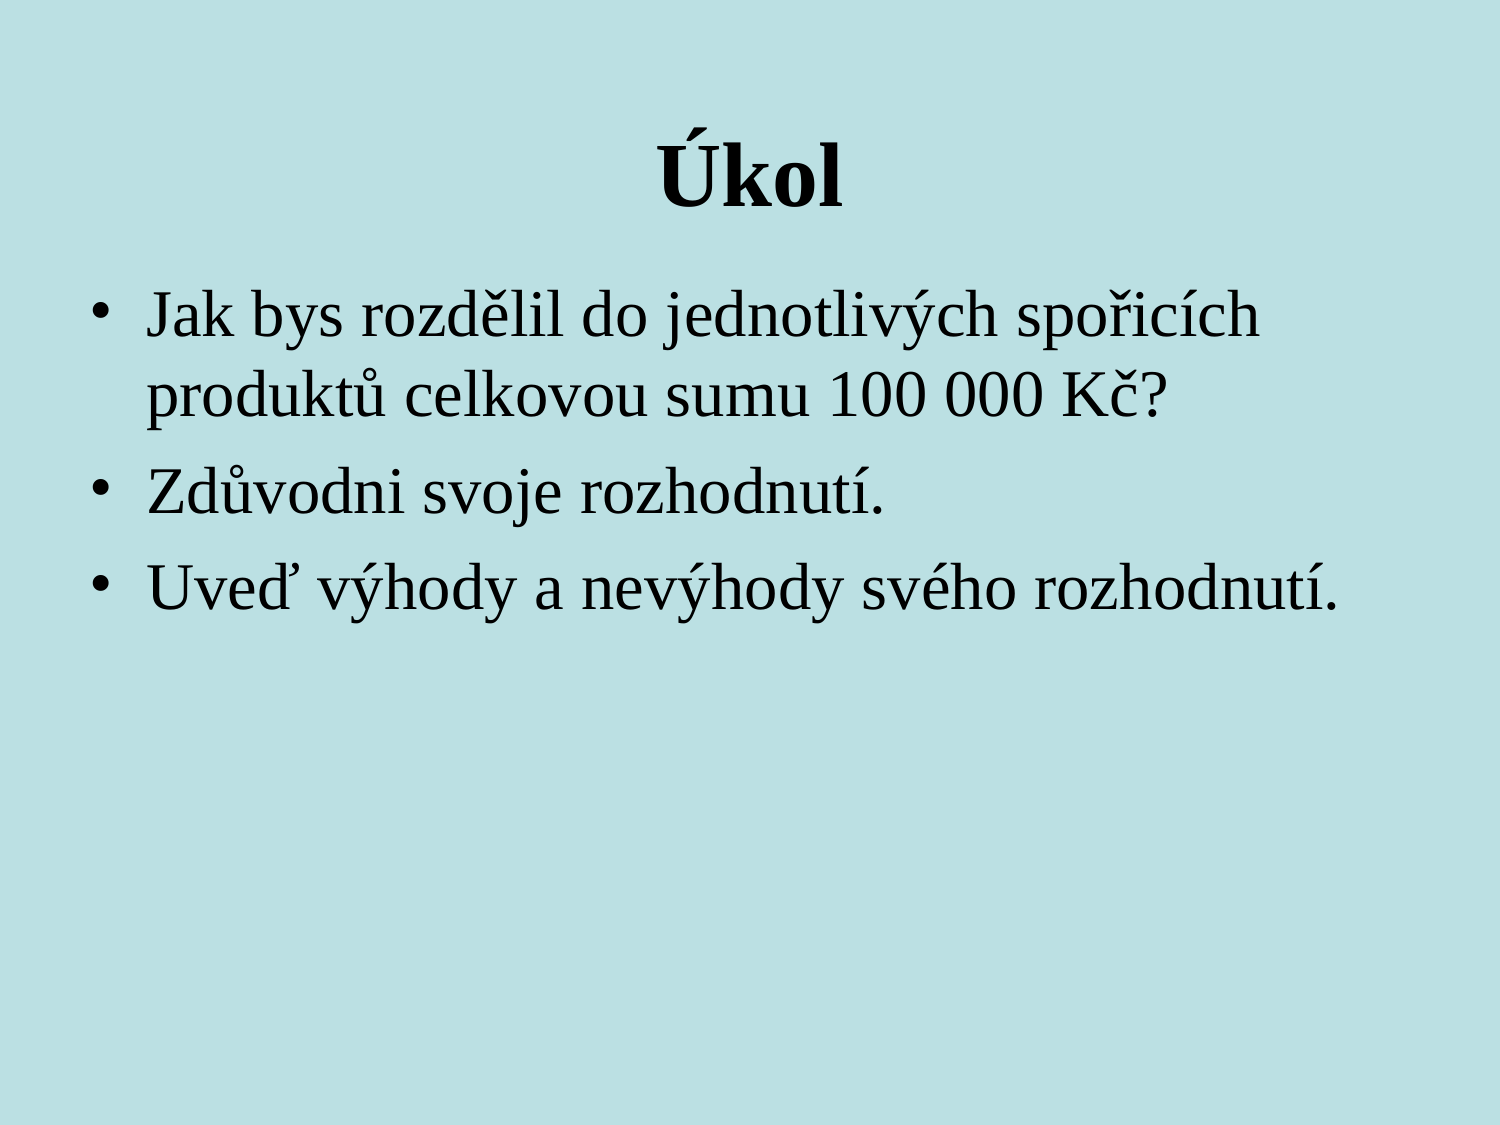

# Úkol
Jak bys rozdělil do jednotlivých spořicích produktů celkovou sumu 100 000 Kč?
Zdůvodni svoje rozhodnutí.
Uveď výhody a nevýhody svého rozhodnutí.